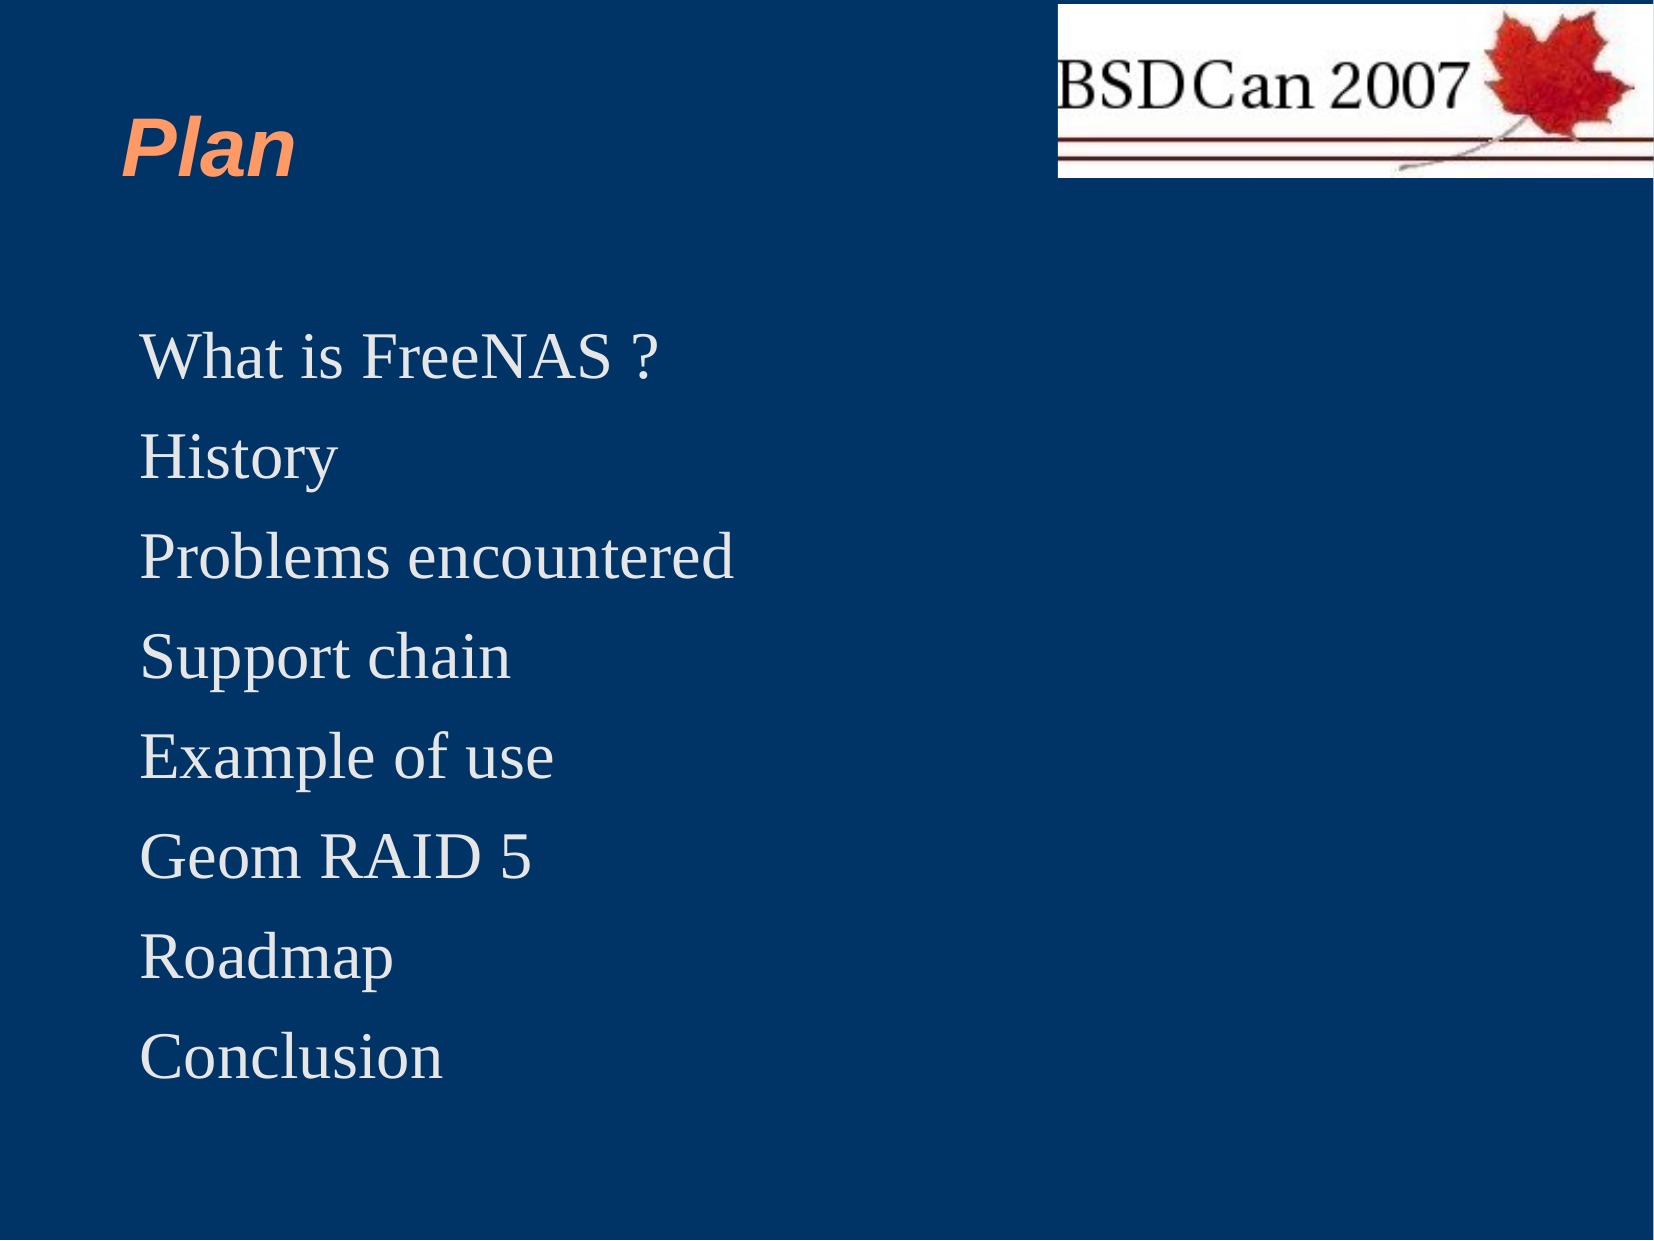

# Plan
What is FreeNAS ?
History
Problems encountered
Support chain
Example of use
Geom RAID 5
Roadmap
Conclusion